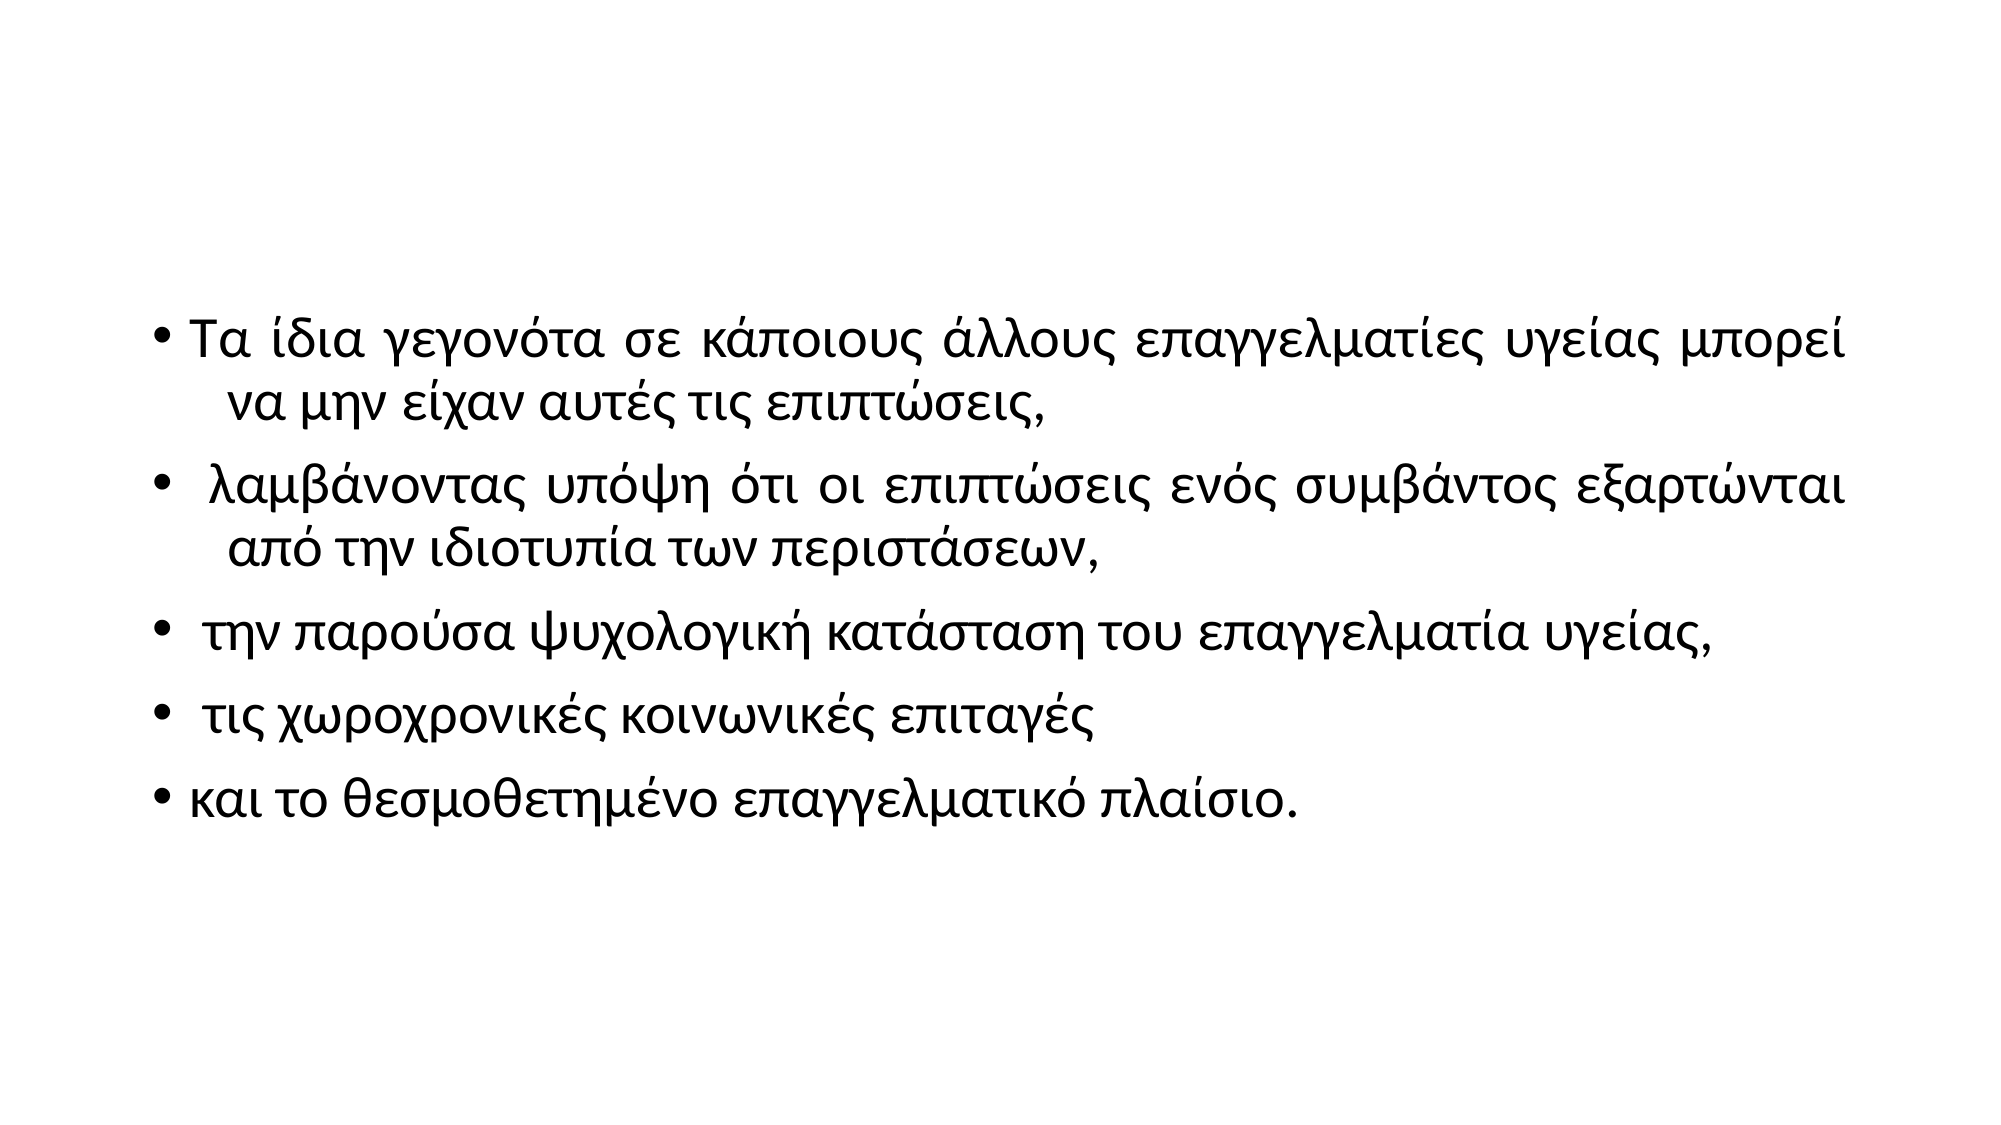

#
Τα ίδια γεγονότα σε κάποιους άλλους επαγγελματίες υγείας μπορεί να μην είχαν αυτές τις επιπτώσεις,
 λαμβάνοντας υπόψη ότι οι επιπτώσεις ενός συμβάντος εξαρτώνται από την ιδιοτυπία των περιστάσεων,
 την παρούσα ψυχολογική κατάσταση του επαγγελματία υγείας,
 τις χωροχρονικές κοινωνικές επιταγές
και το θεσμοθετημένο επαγγελματικό πλαίσιο.